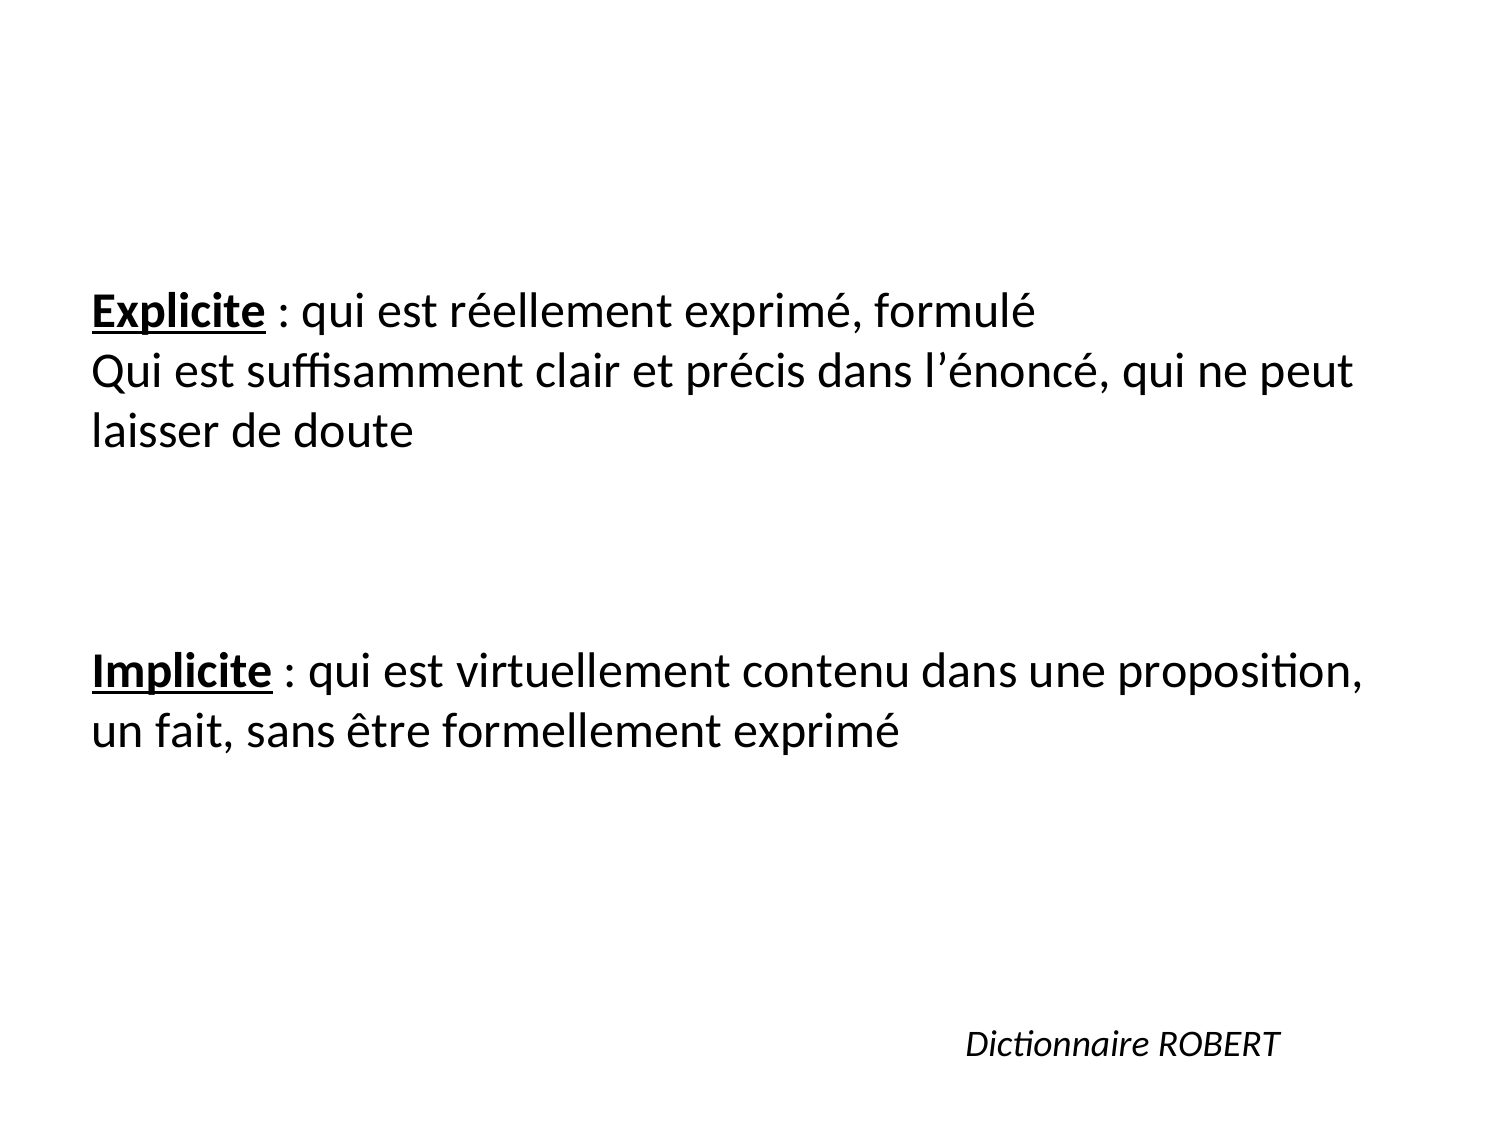

Explicite : qui est réellement exprimé, formulé
Qui est suffisamment clair et précis dans l’énoncé, qui ne peut laisser de doute
Implicite : qui est virtuellement contenu dans une proposition, un fait, sans être formellement exprimé
Dictionnaire ROBERT